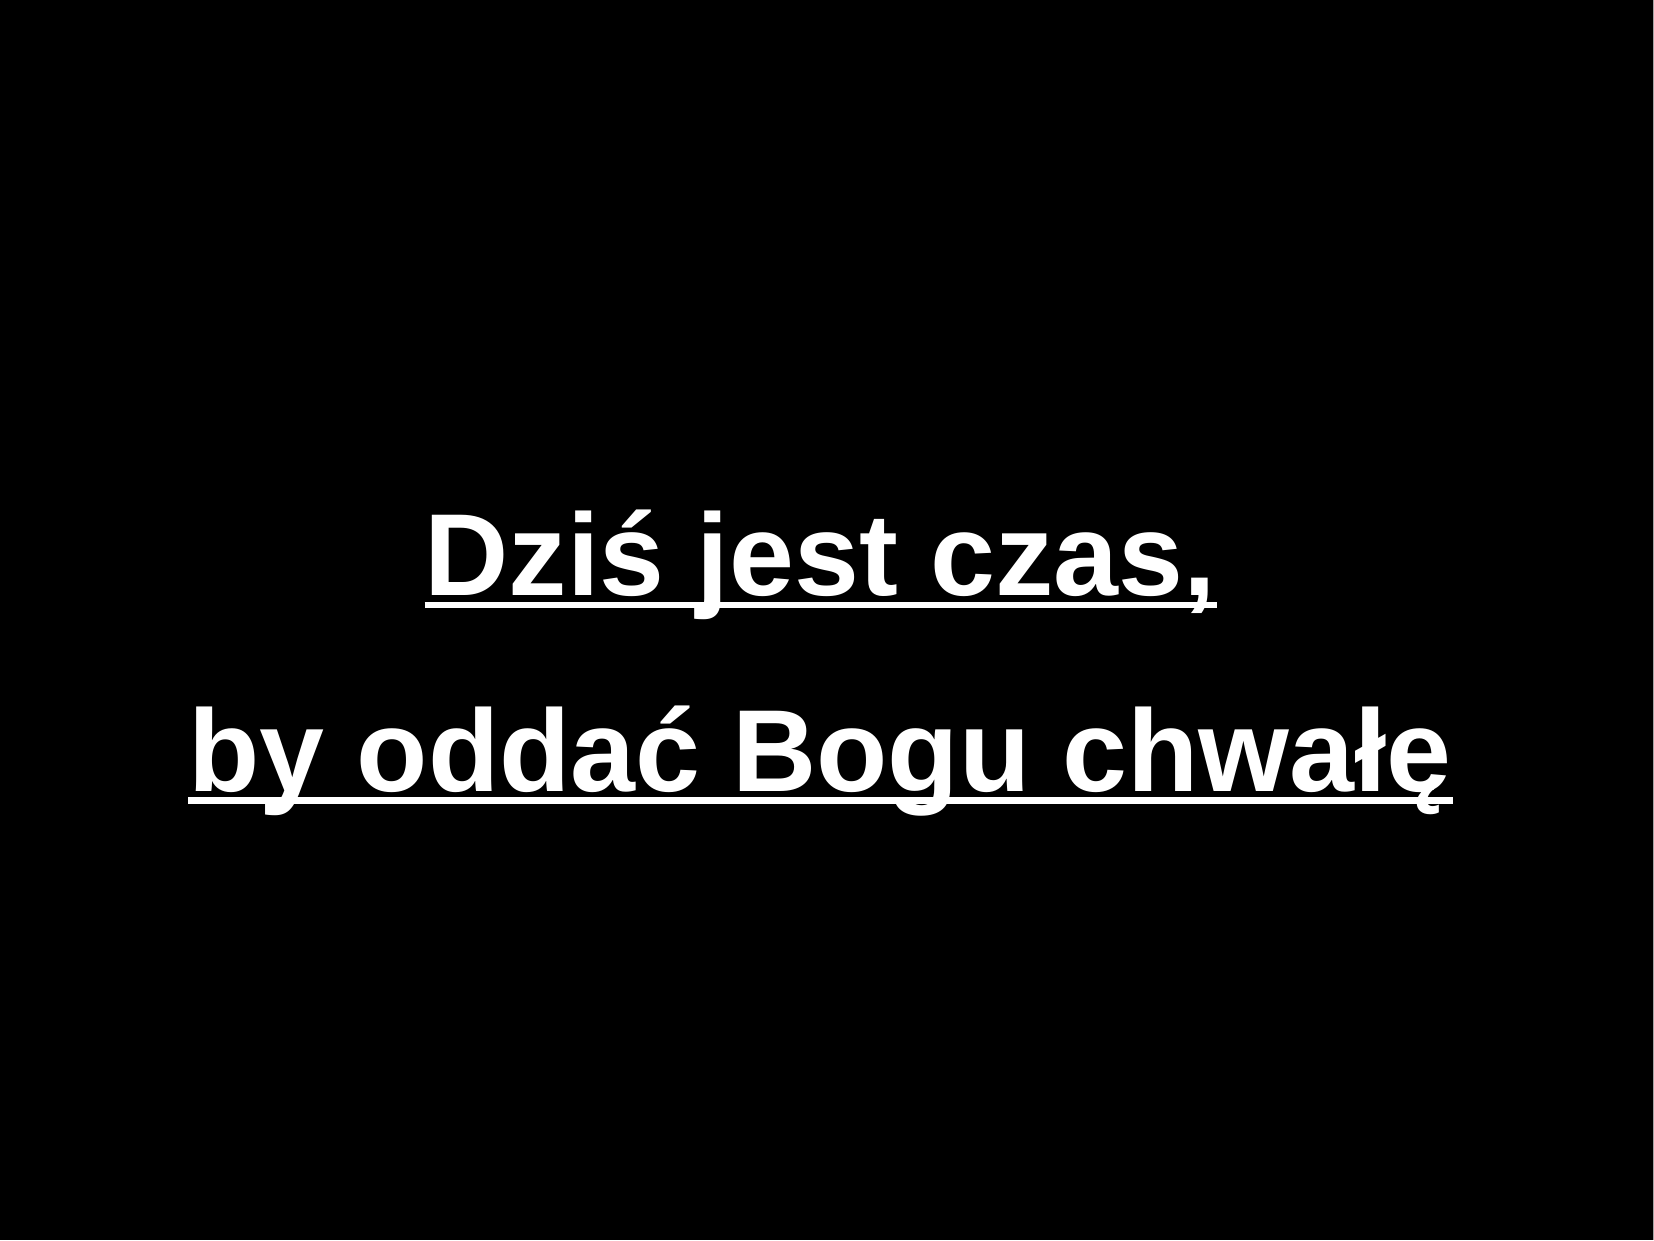

# Dziś jest czas,
by oddać Bogu chwałę